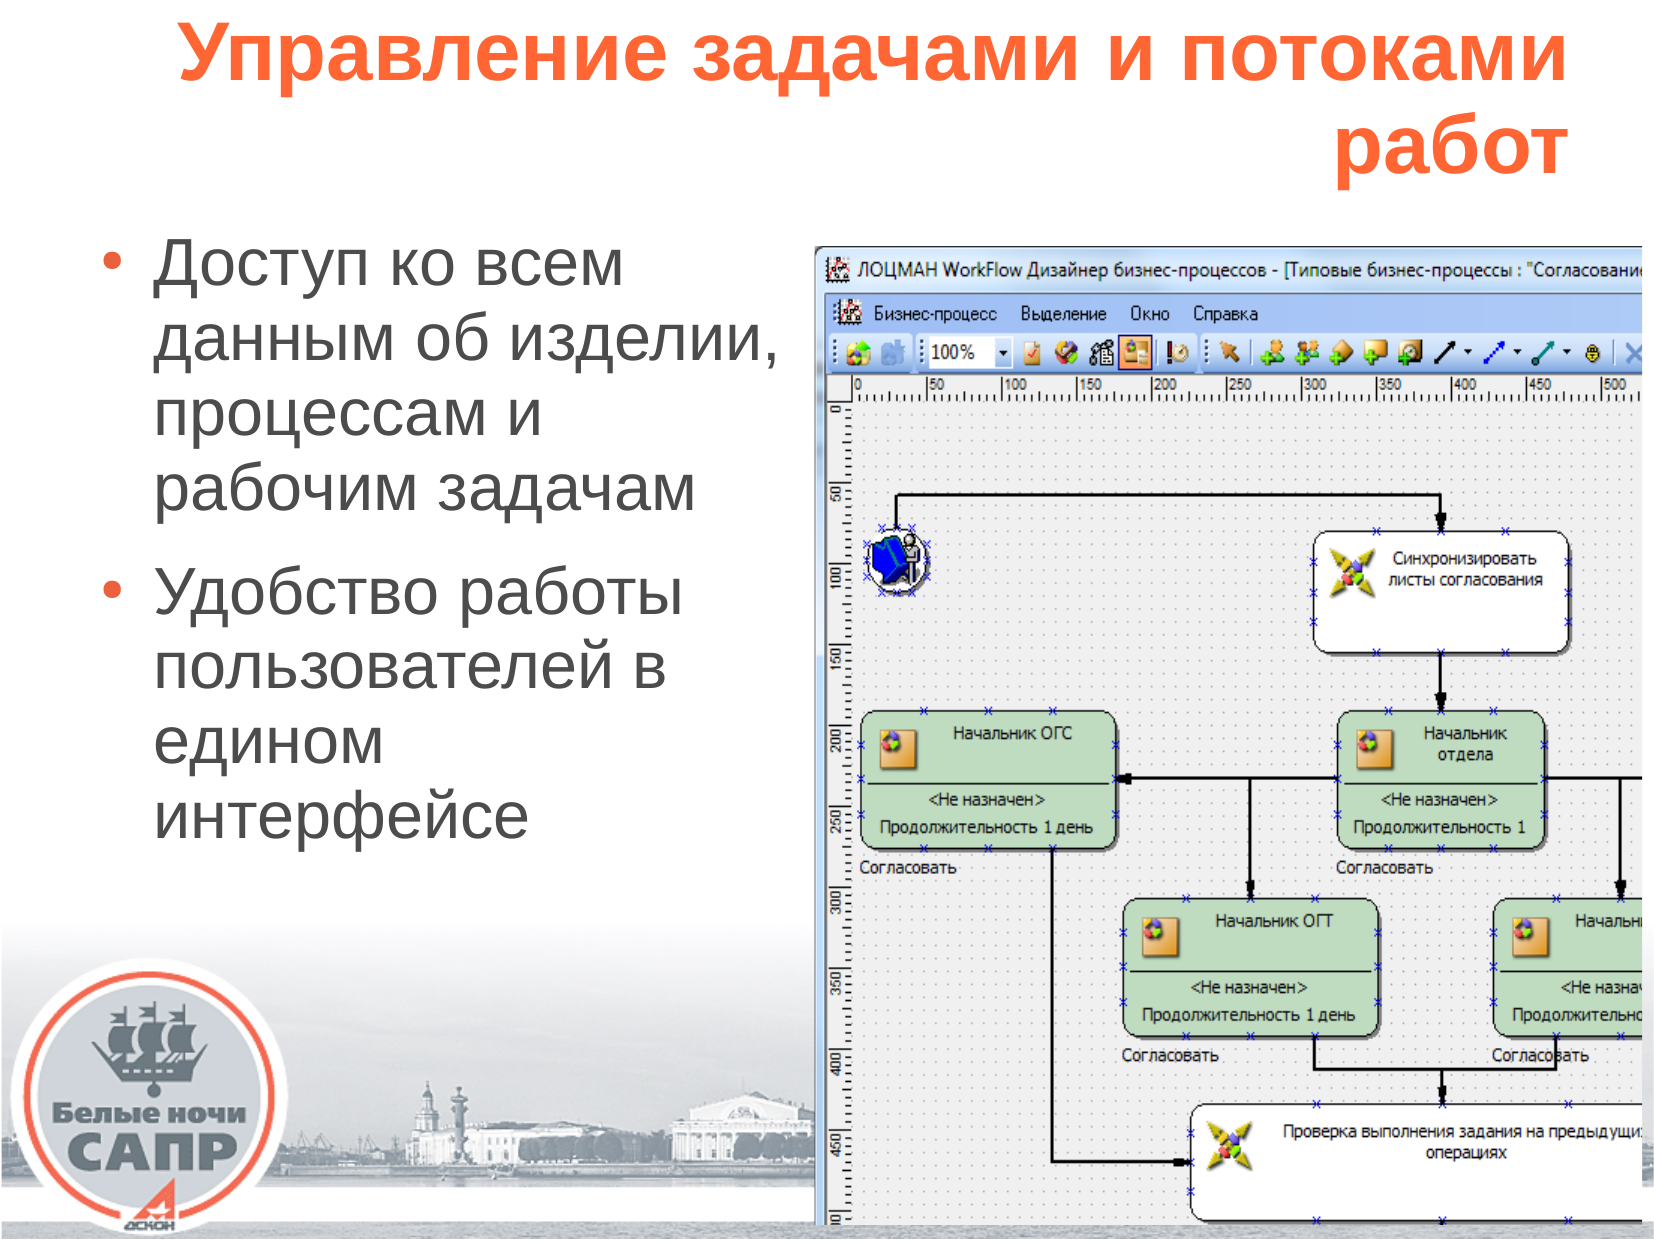

# Управление задачами и потоками работ
Доступ ко всем данным об изделии, процессам и рабочим задачам
Удобство работы пользователей в едином интерфейсе